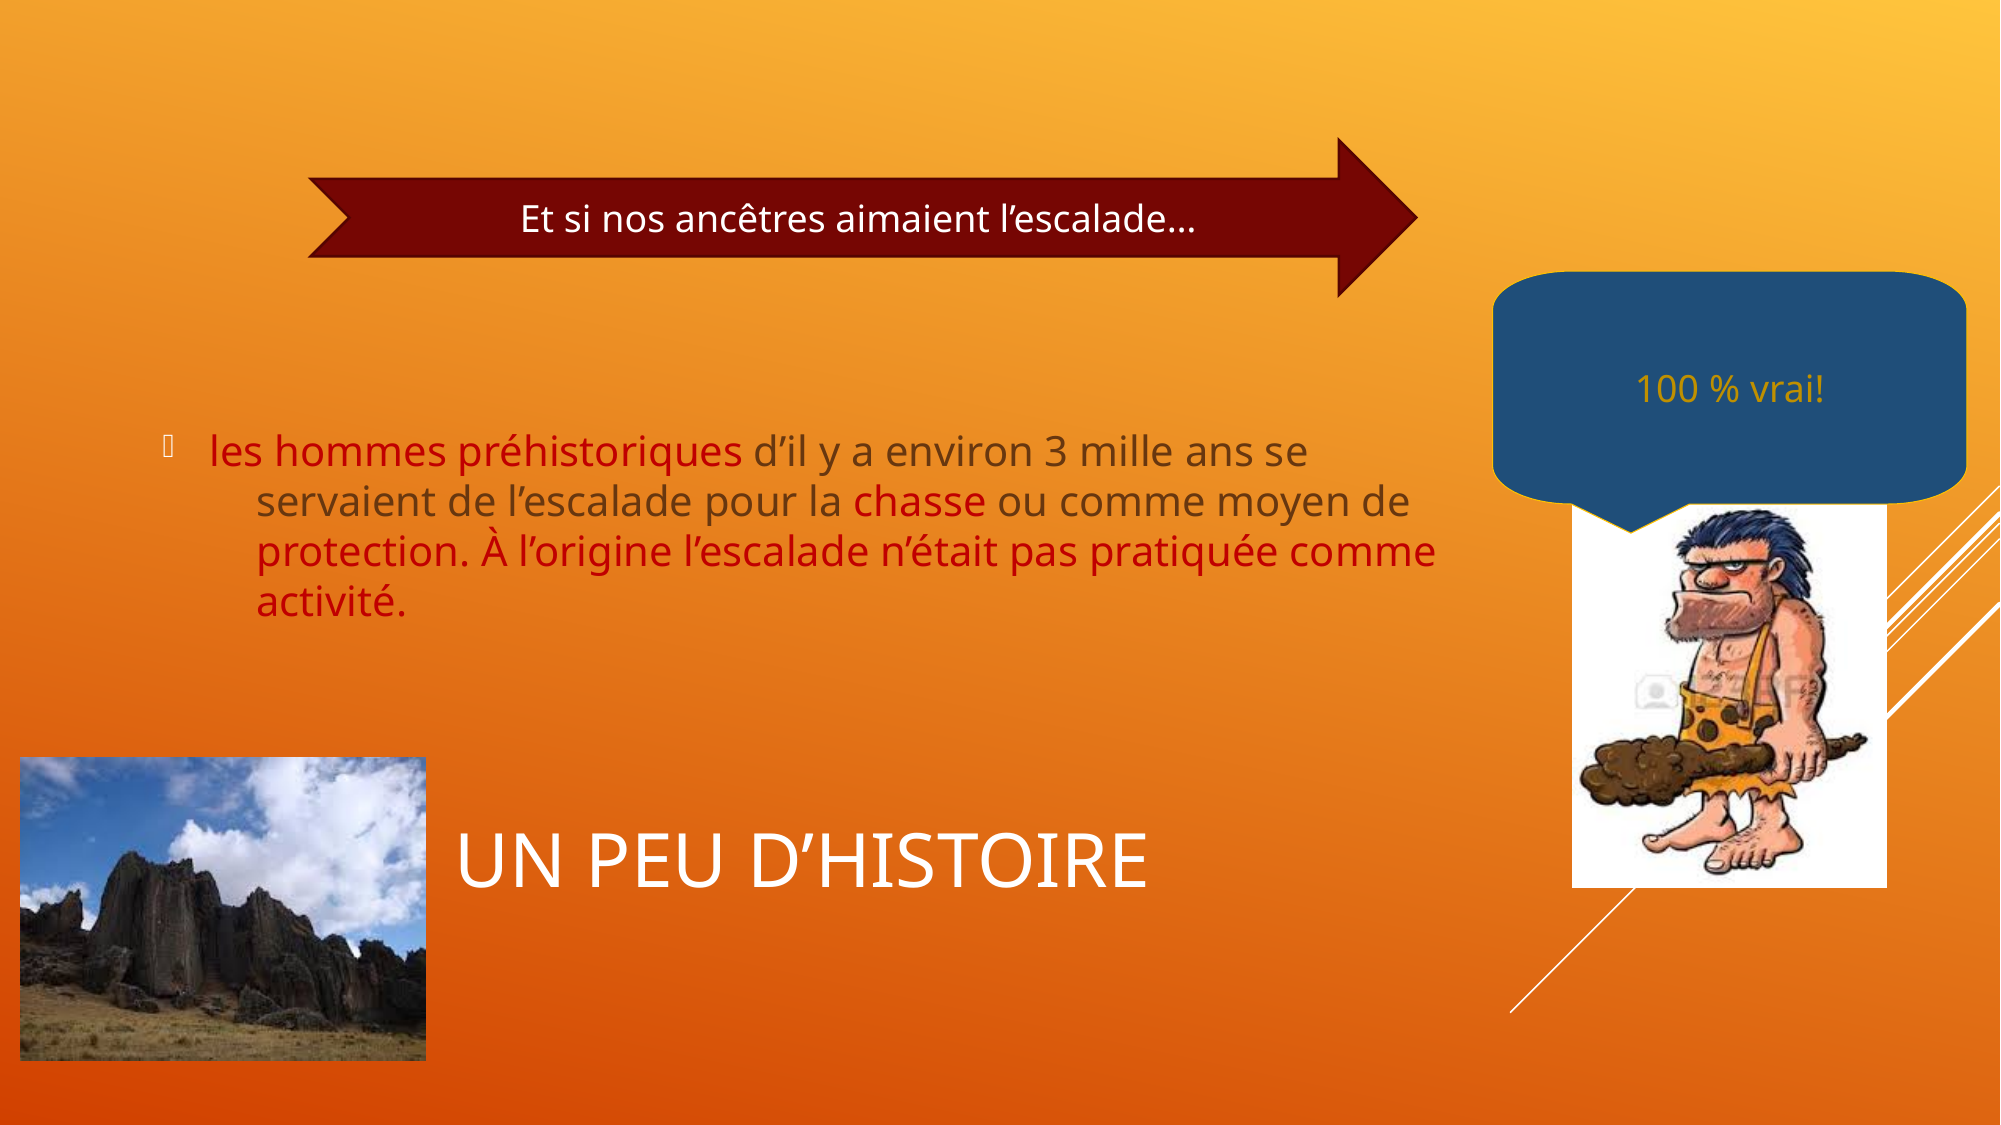

Et si nos ancêtres aimaient l’escalade…
100 % vrai!
les hommes préhistoriques d’il y a environ 3 mille ans se servaient de l’escalade pour la chasse ou comme moyen de protection. À l’origine l’escalade n’était pas pratiquée comme activité.
# Un peu d’histoire